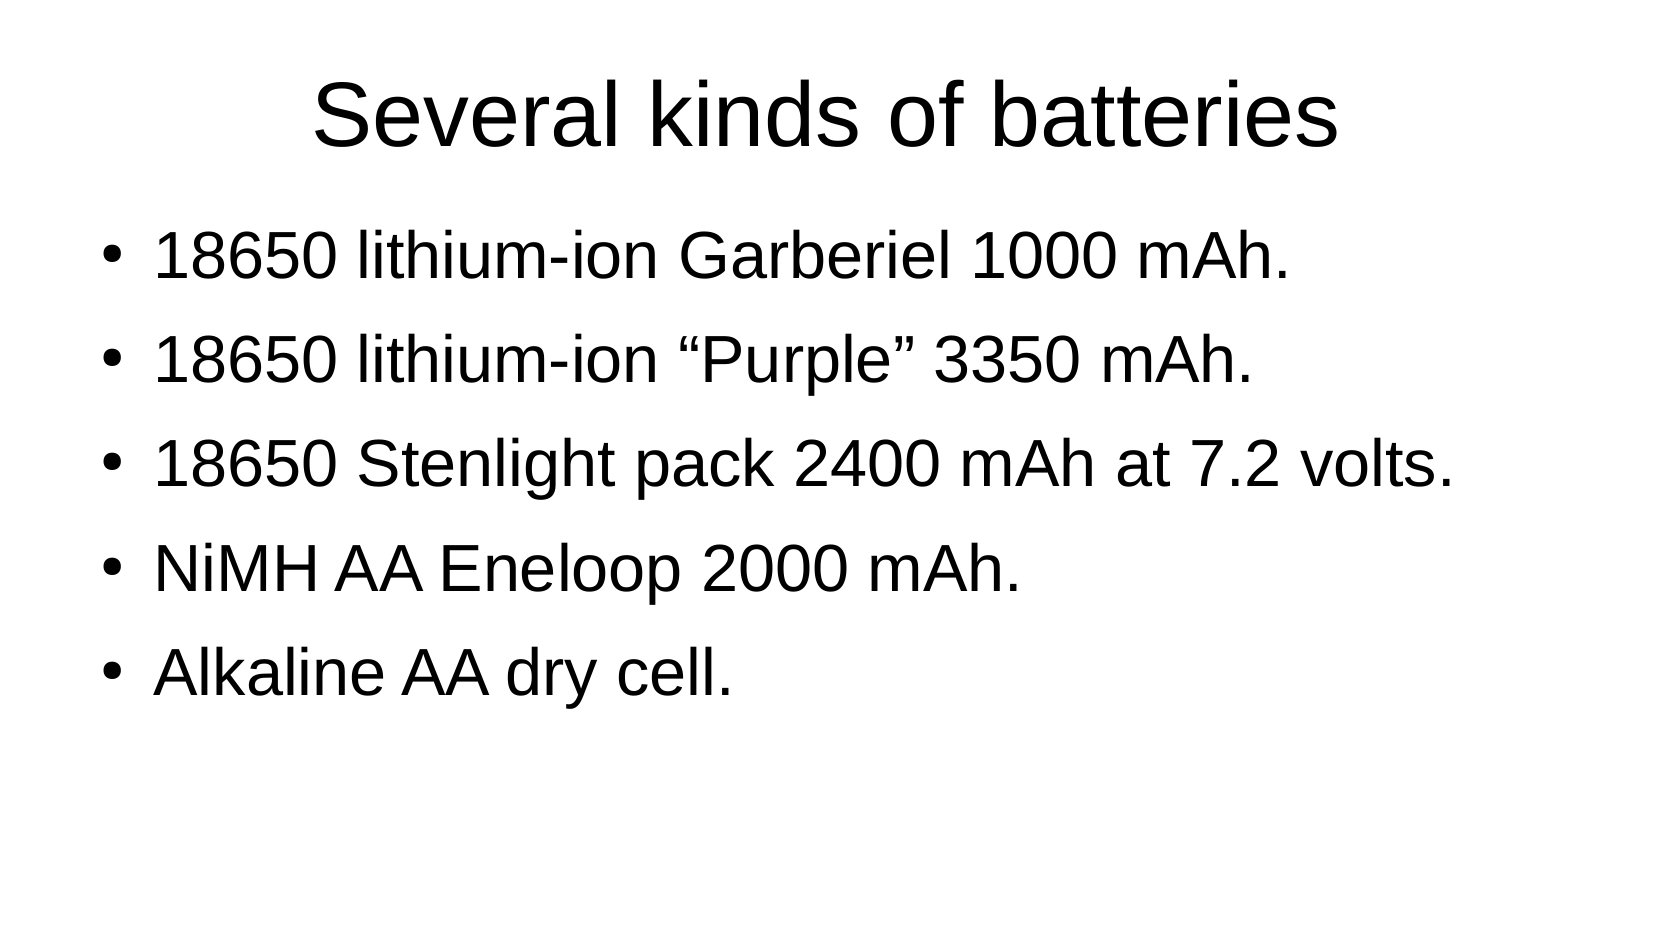

# Several kinds of batteries
18650 lithium-ion Garberiel 1000 mAh.
18650 lithium-ion “Purple” 3350 mAh.
18650 Stenlight pack 2400 mAh at 7.2 volts.
NiMH AA Eneloop 2000 mAh.
Alkaline AA dry cell.